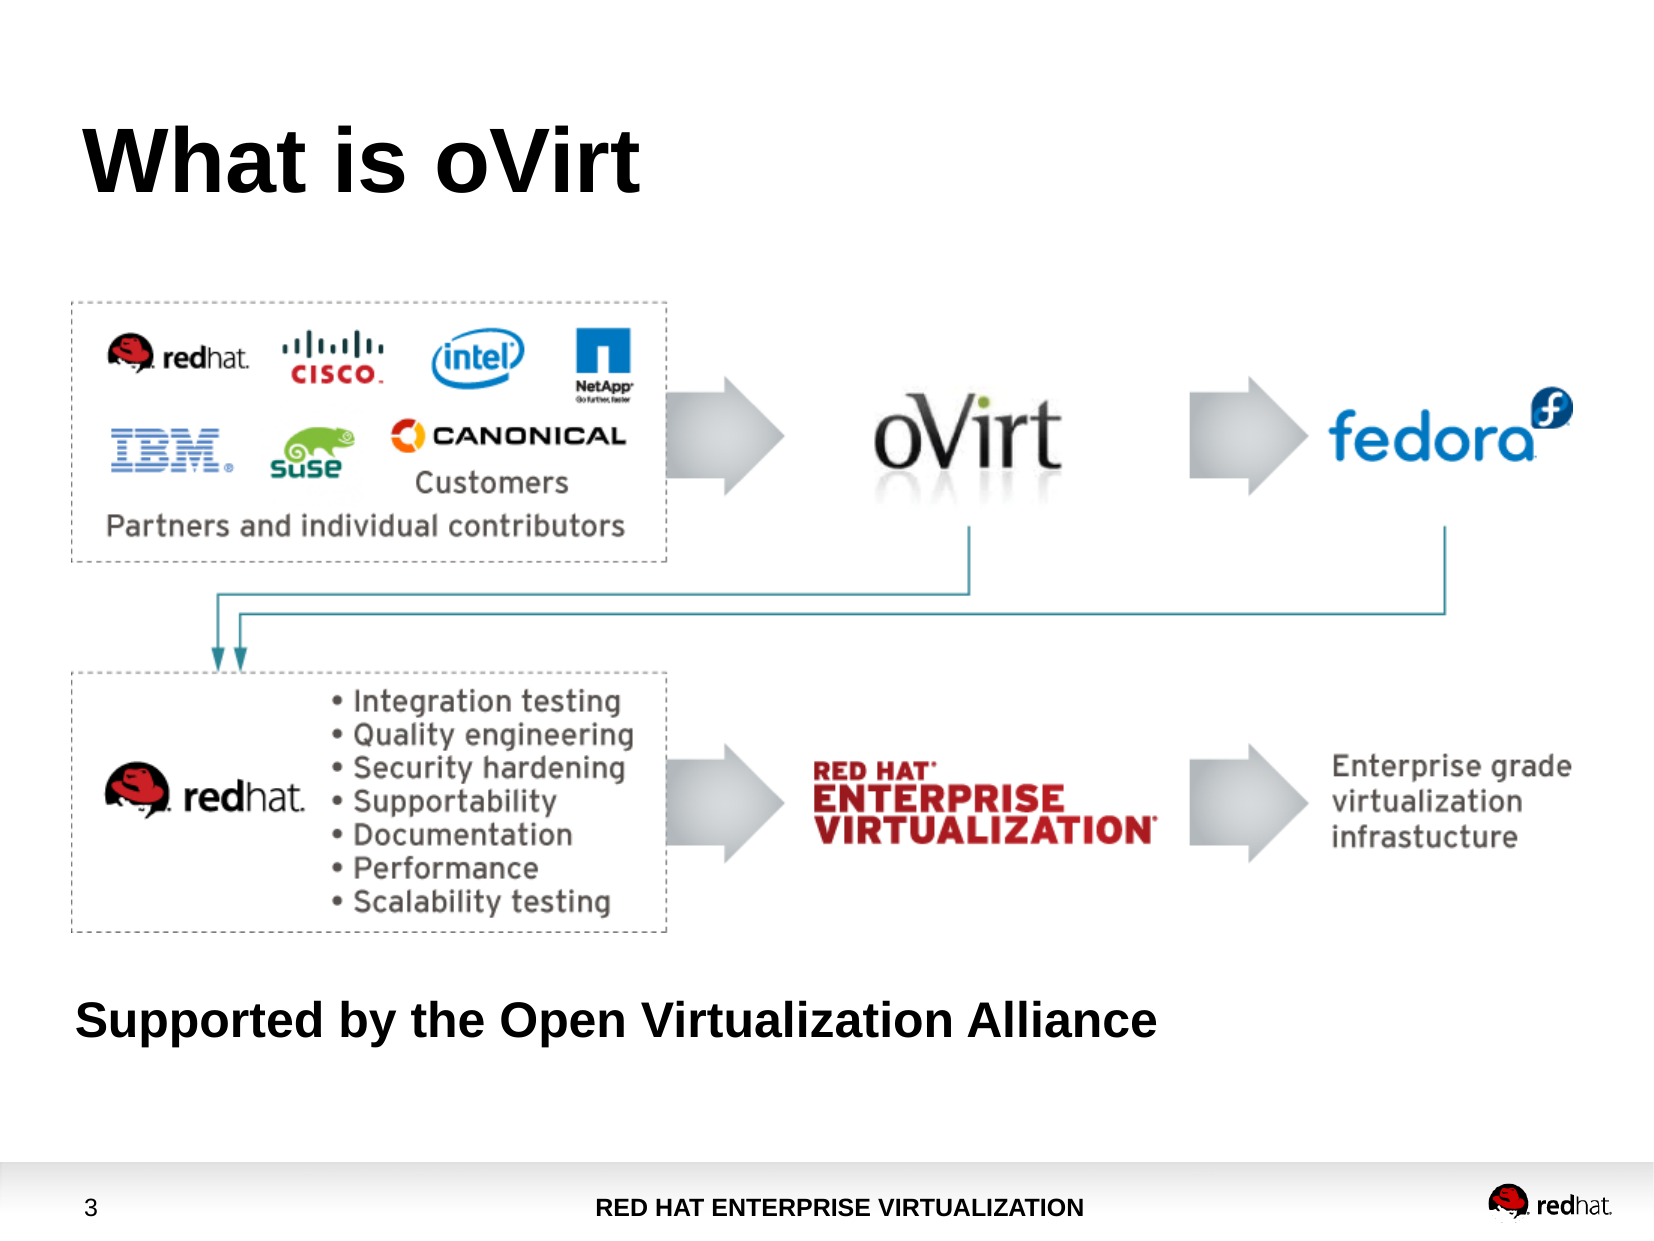

What is oVirt
# Supported by the Open Virtualization Alliance